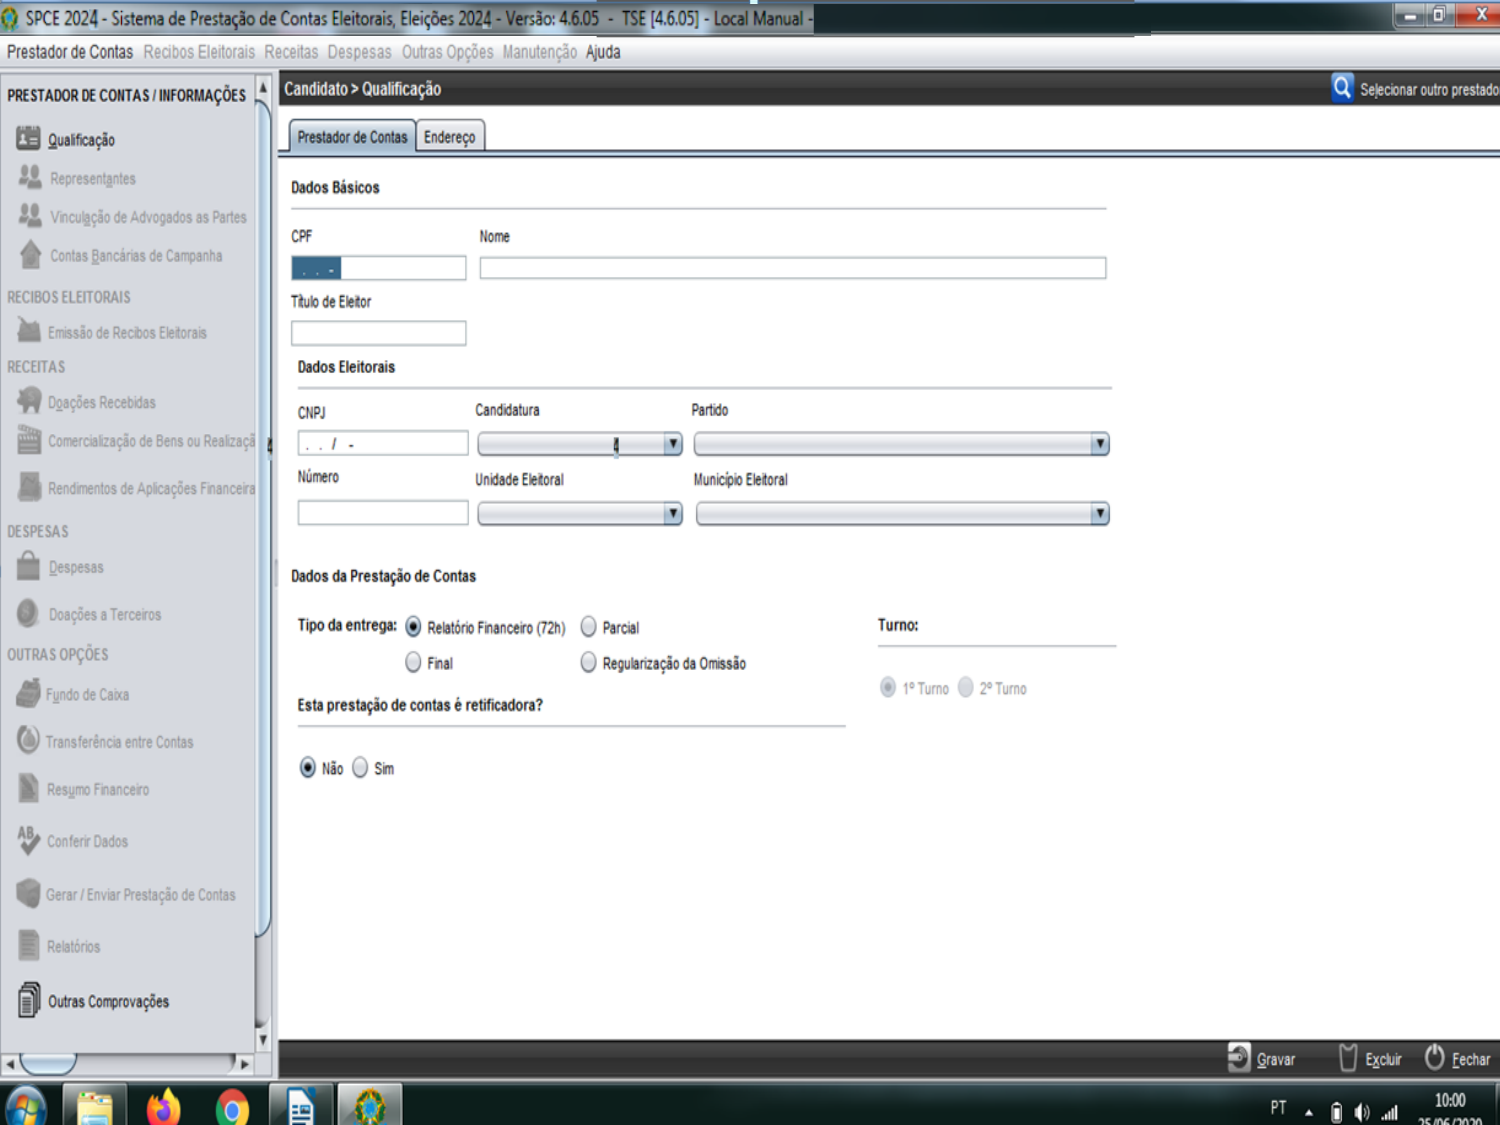

PRESTAÇÃO DE CONTAS – ELEIÇÕES 2020
SPCE-Cadastro